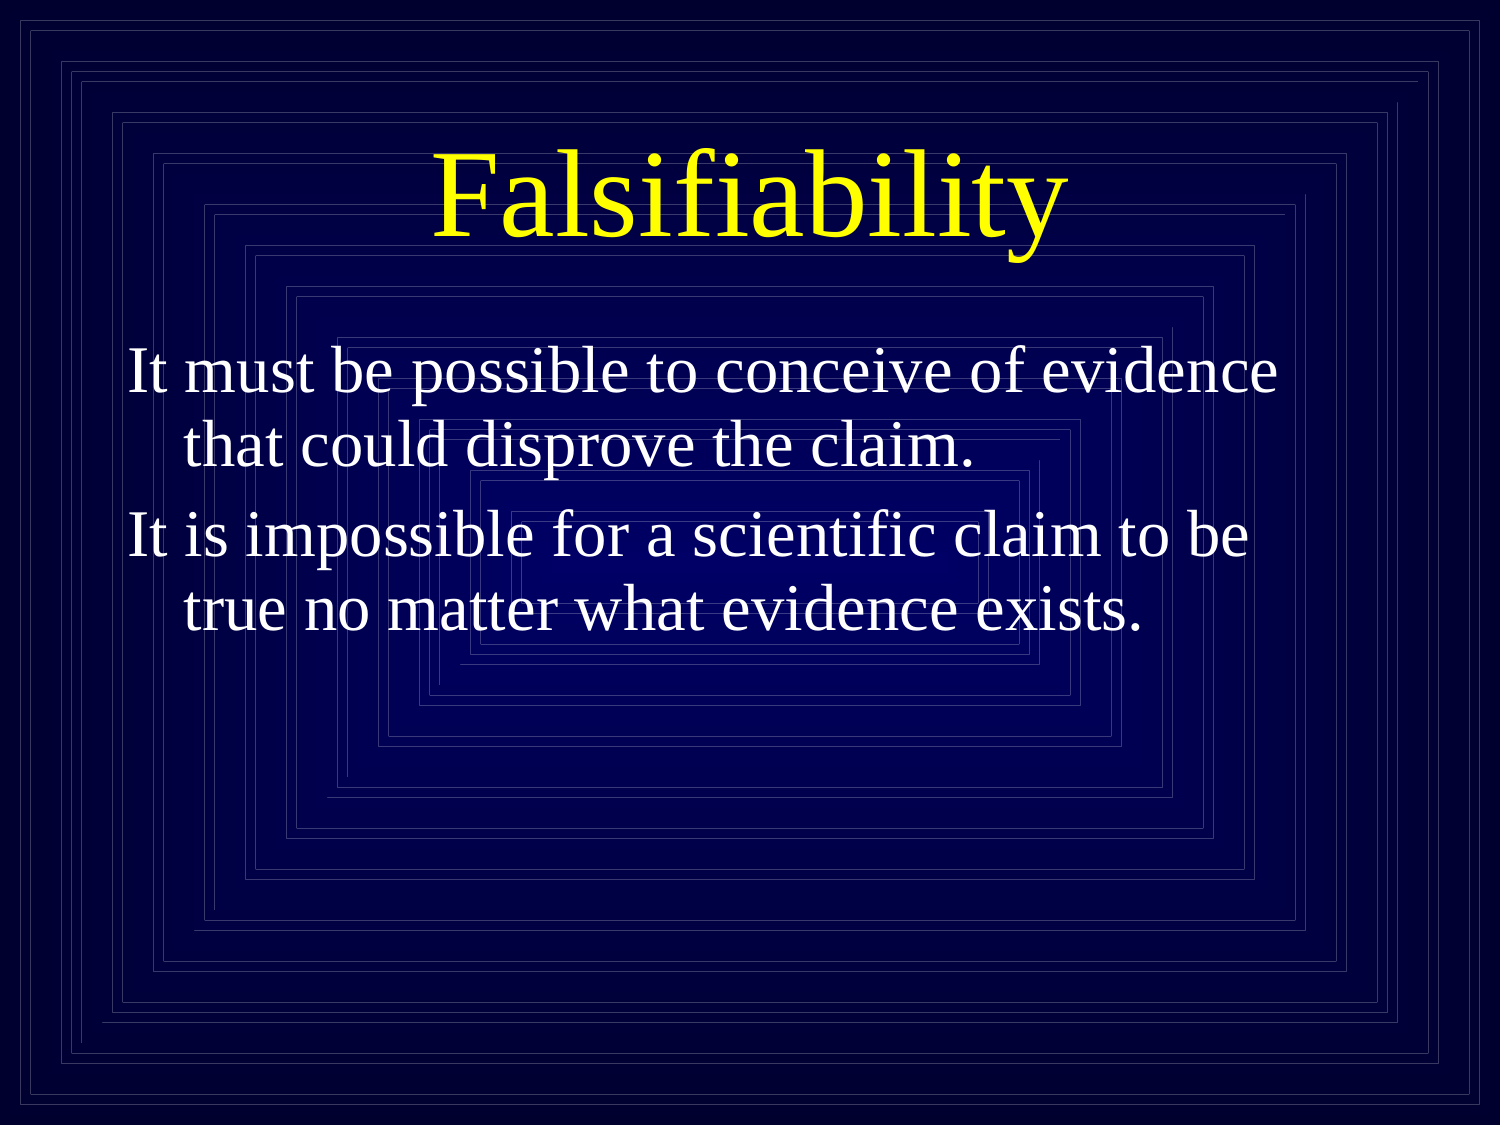

# Falsifiability
It must be possible to conceive of evidence that could disprove the claim.
It is impossible for a scientific claim to be true no matter what evidence exists.